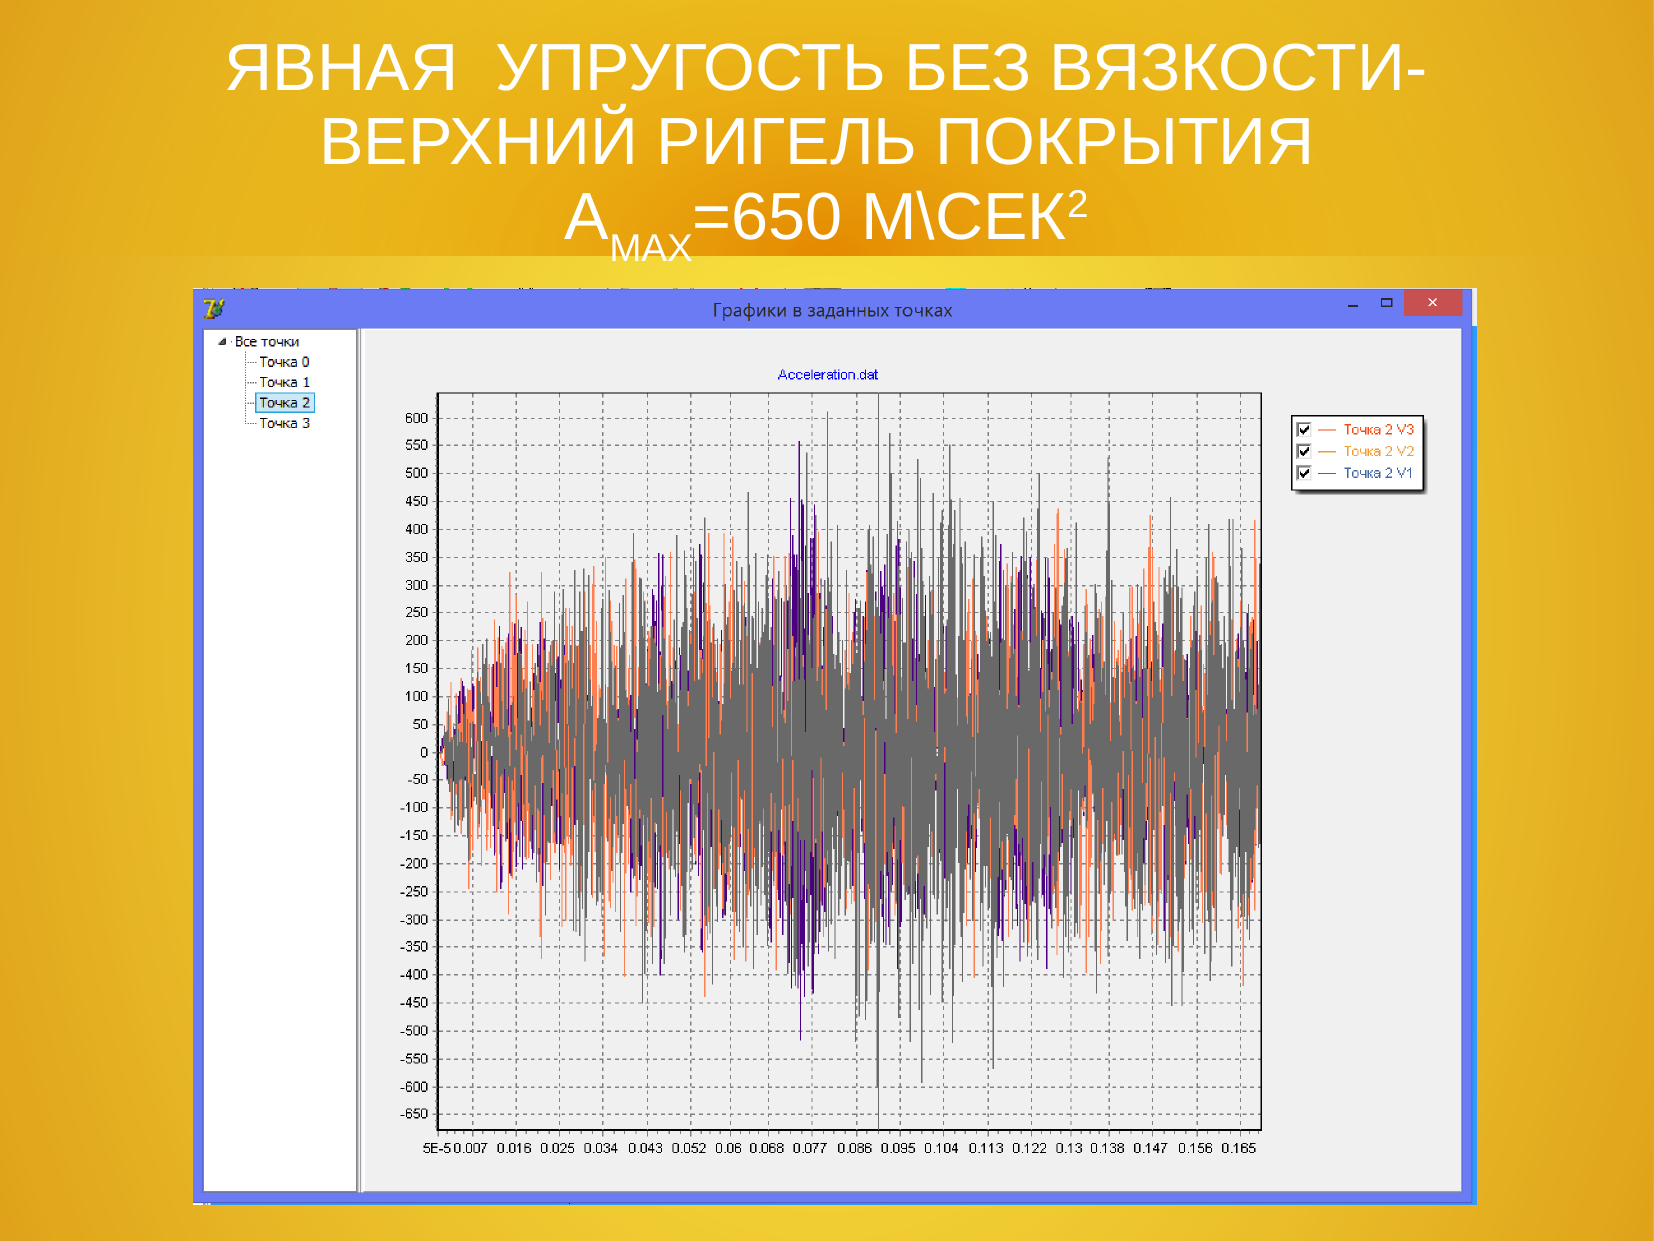

# ЯВНАЯ УПРУГОСТЬ БЕЗ ВЯЗКОСТИ-ВЕРХНИЙ РИГЕЛЬ ПОКРЫТИЯ АМАХ=650 М\СЕК2